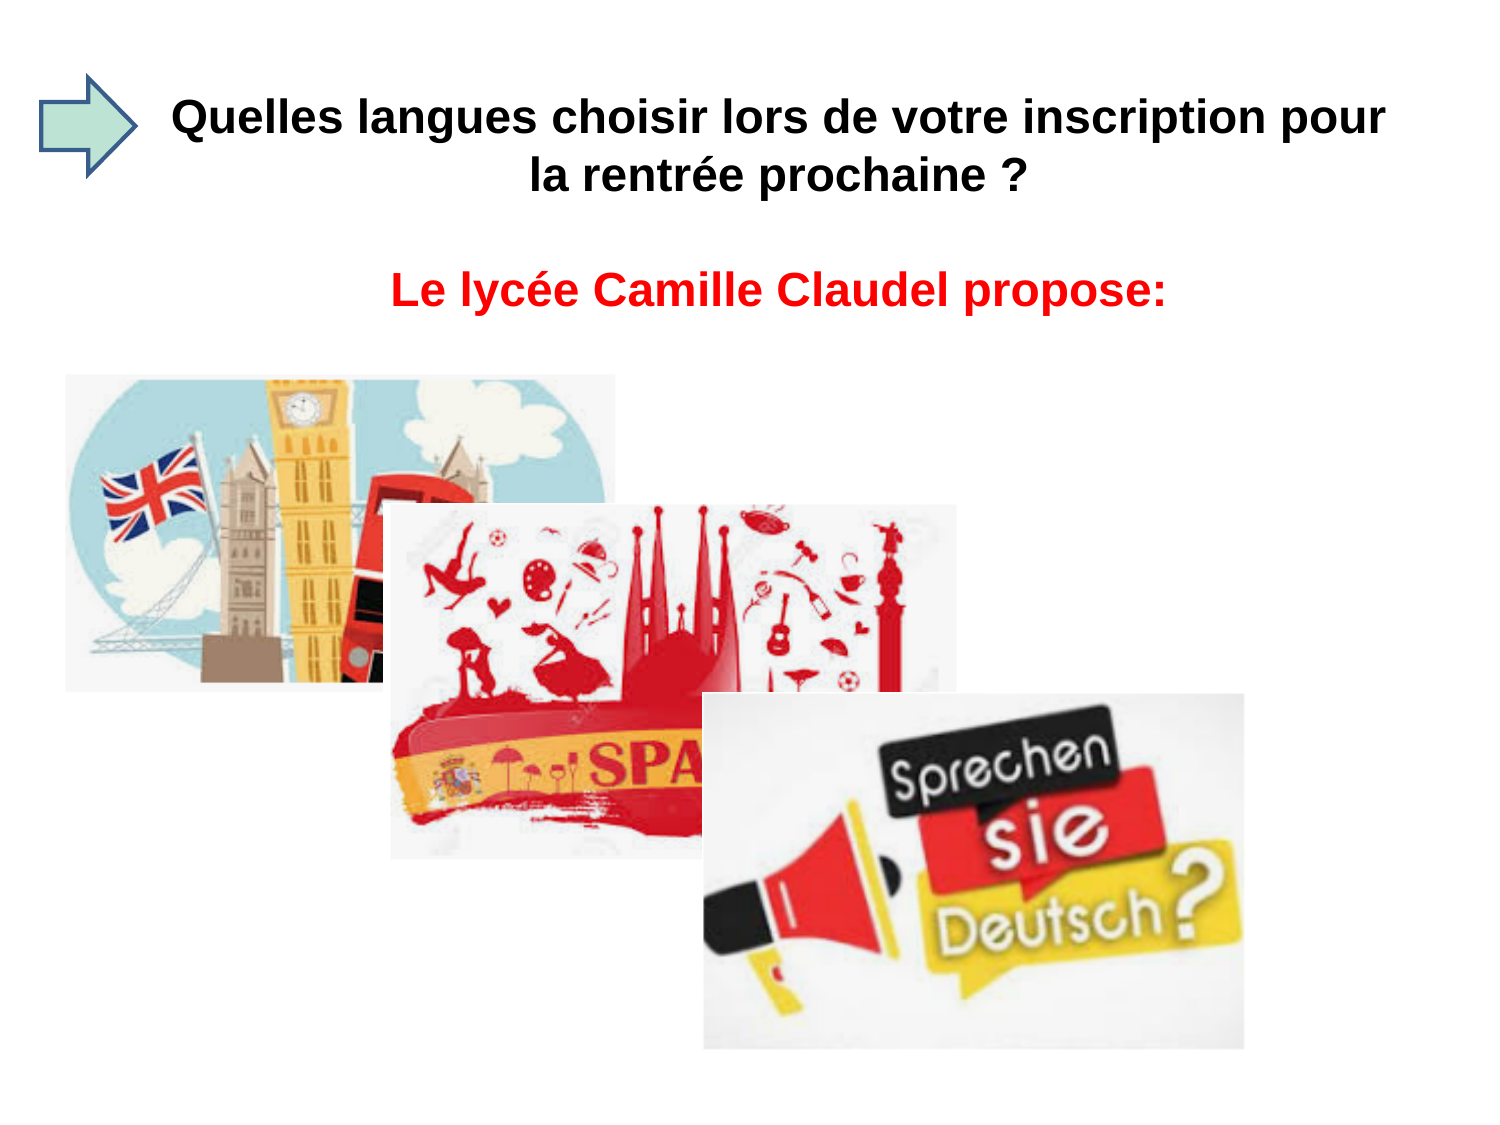

Quelles langues choisir lors de votre inscription pour la rentrée prochaine ?
Le lycée Camille Claudel propose: